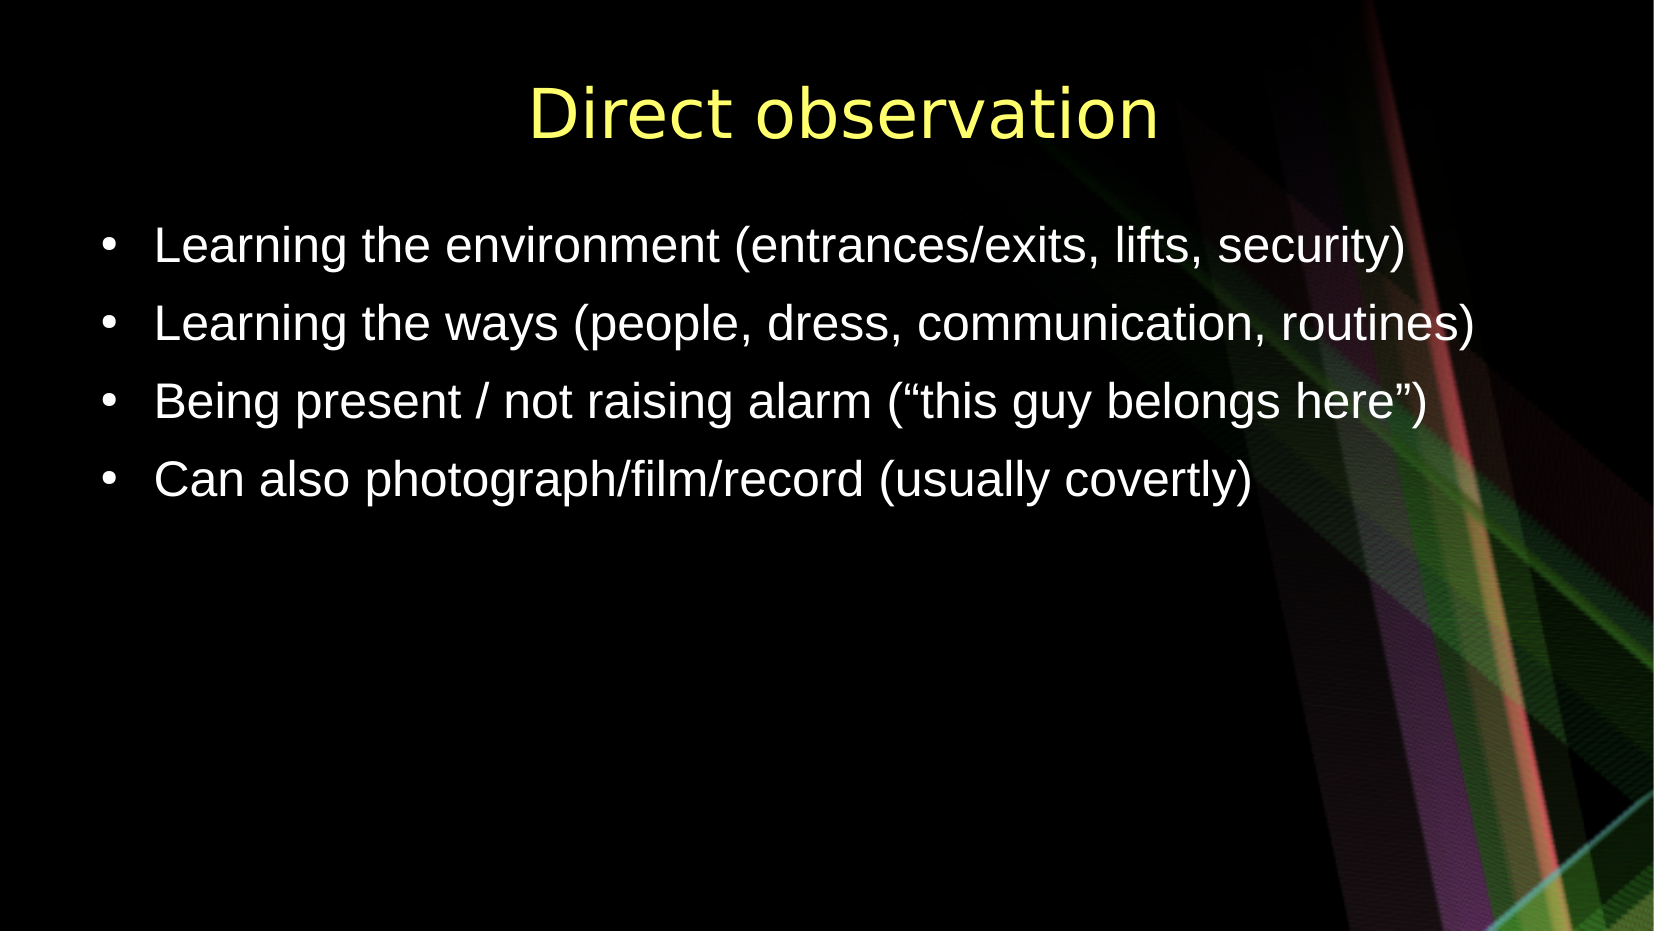

# Direct observation
Learning the environment (entrances/exits, lifts, security)
Learning the ways (people, dress, communication, routines)
Being present / not raising alarm (“this guy belongs here”)
Can also photograph/film/record (usually covertly)